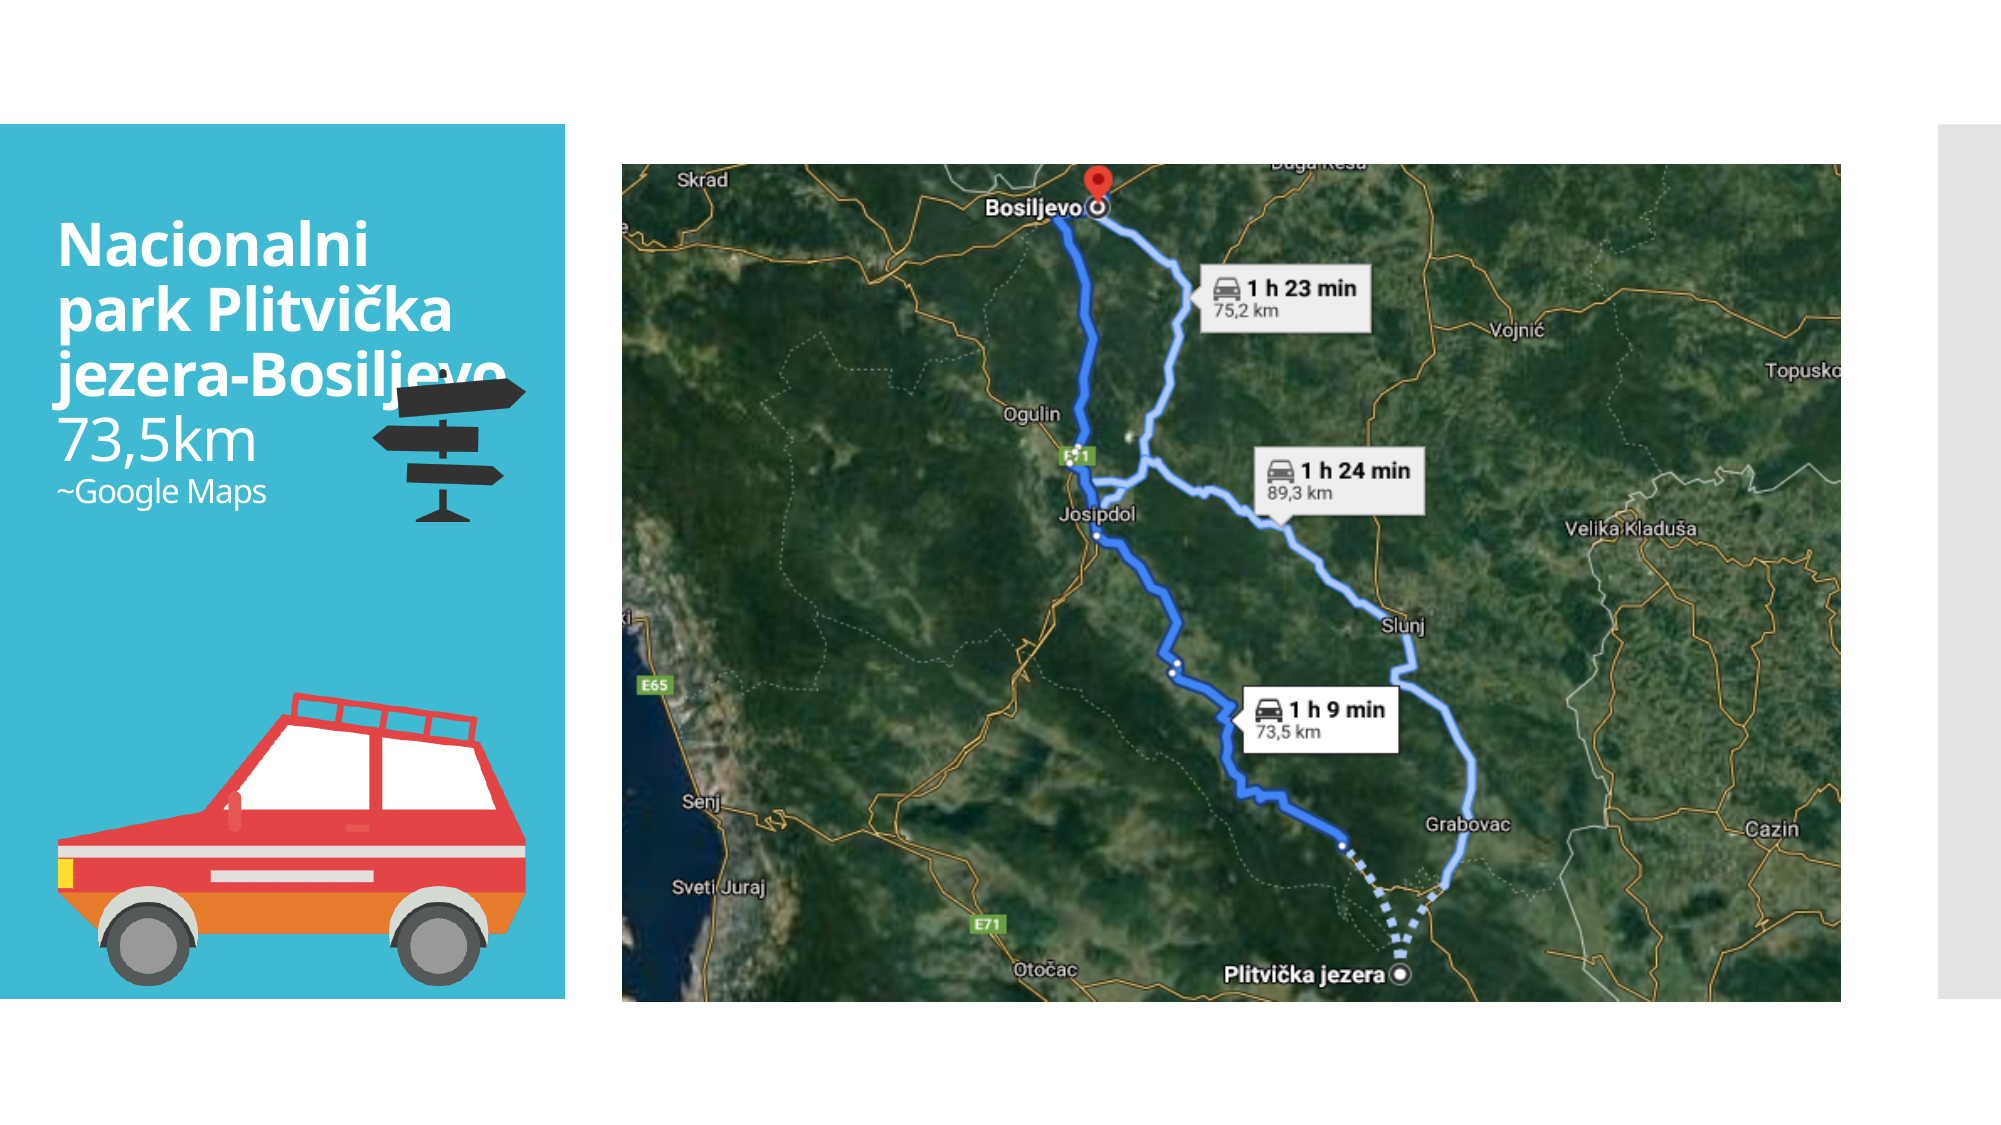

# Nacionalni park Plitvička jezera-Bosiljevo 73,5km ~Google Maps